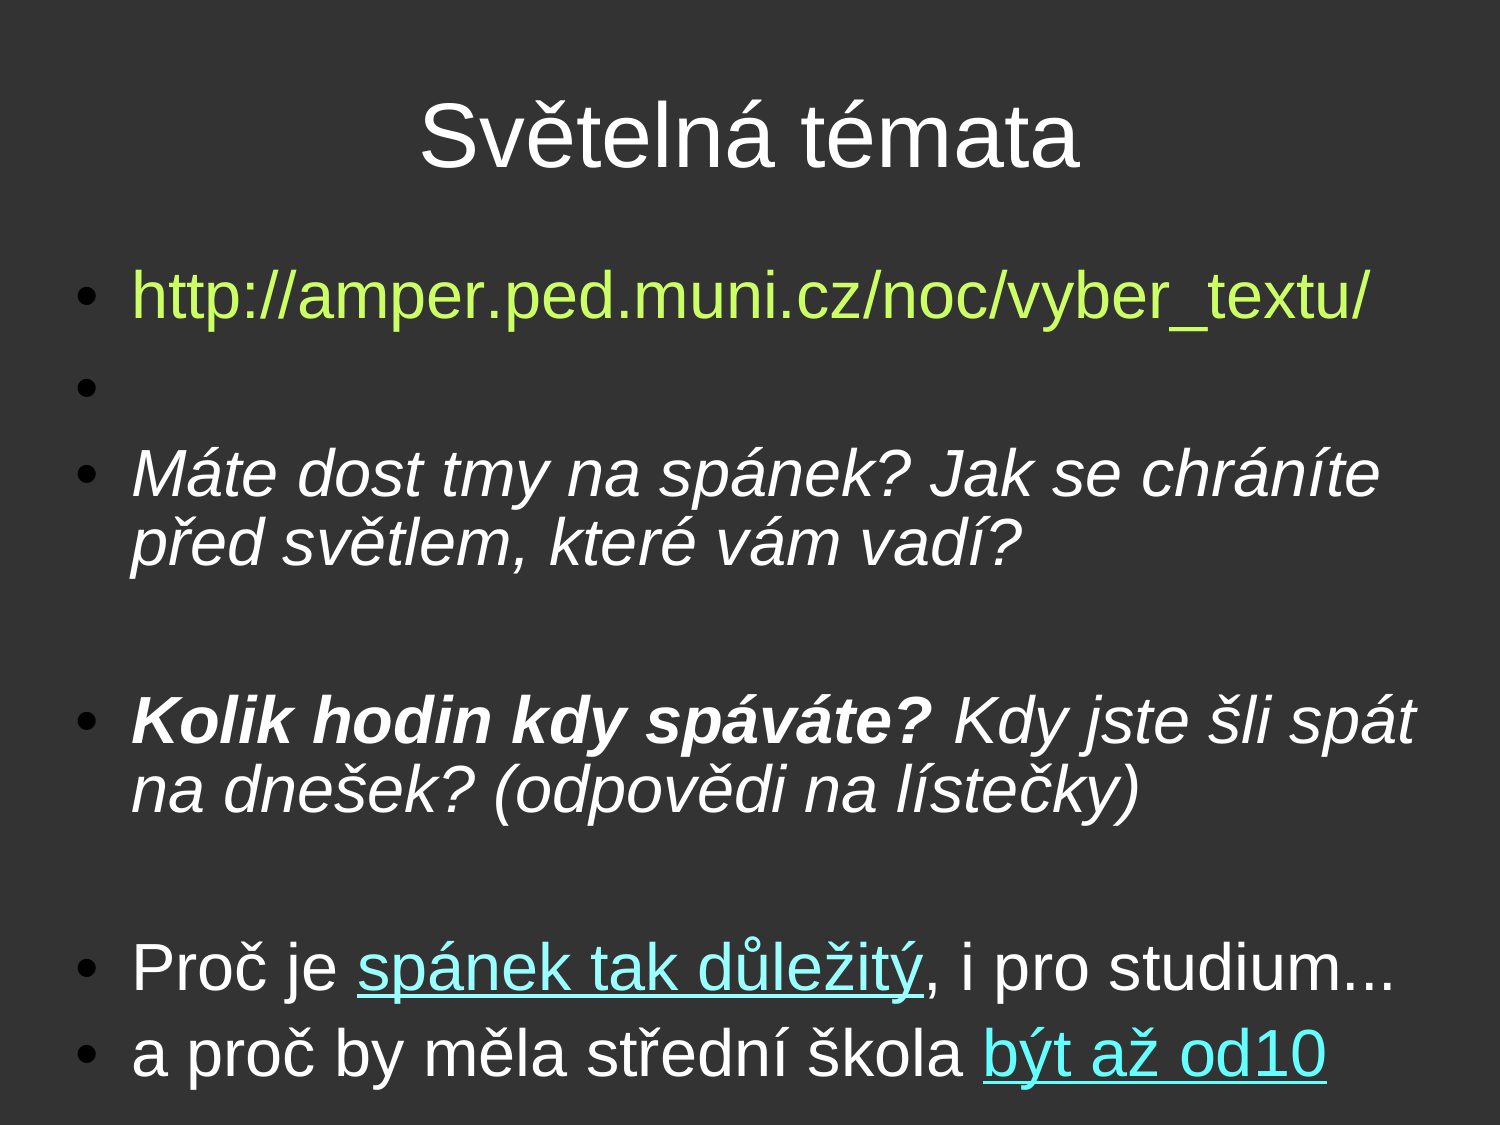

# Světelná témata
http://amper.ped.muni.cz/noc/vyber_textu/
Máte dost tmy na spánek? Jak se chráníte před světlem, které vám vadí?
Kolik hodin kdy spáváte? Kdy jste šli spát na dnešek? (odpovědi na lístečky)
Proč je spánek tak důležitý, i pro studium...
a proč by měla střední škola být až od10